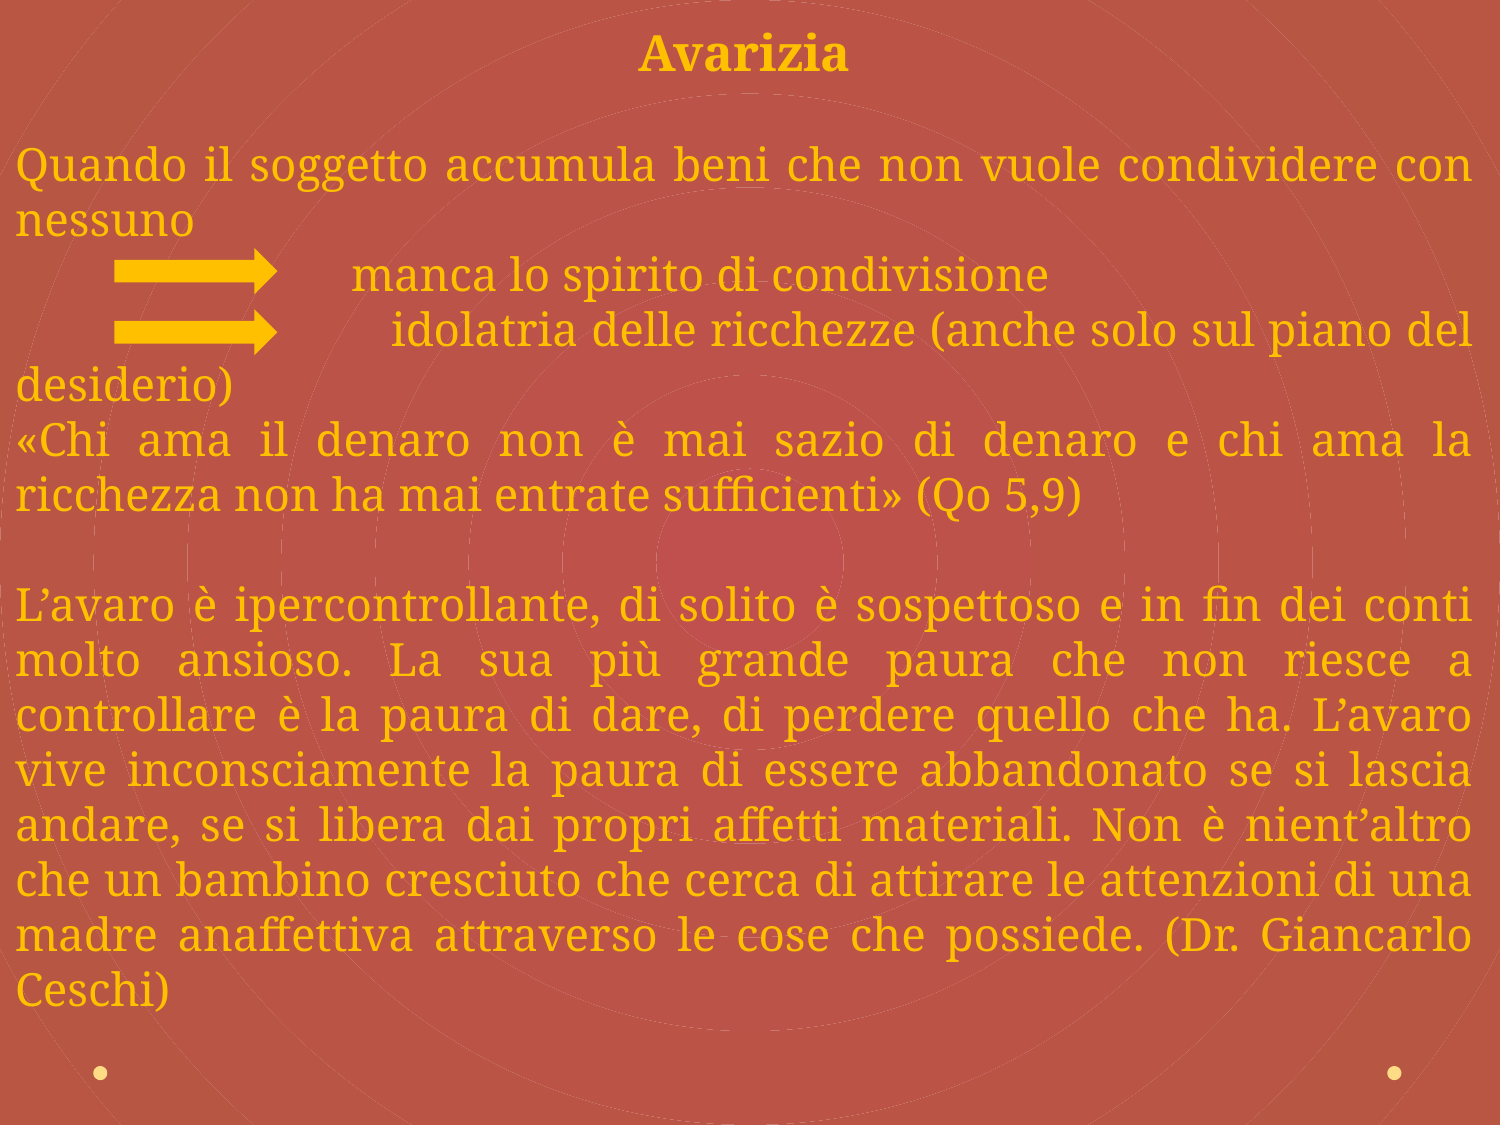

Avarizia
Quando il soggetto accumula beni che non vuole condividere con nessuno
 manca lo spirito di condivisione
 idolatria delle ricchezze (anche solo sul piano del desiderio)
«Chi ama il denaro non è mai sazio di denaro e chi ama la ricchezza non ha mai entrate sufficienti» (Qo 5,9)
L’avaro è ipercontrollante, di solito è sospettoso e in fin dei conti molto ansioso. La sua più grande paura che non riesce a controllare è la paura di dare, di perdere quello che ha. L’avaro vive inconsciamente la paura di essere abbandonato se si lascia andare, se si libera dai propri affetti materiali. Non è nient’altro che un bambino cresciuto che cerca di attirare le attenzioni di una madre anaffettiva attraverso le cose che possiede. (Dr. Giancarlo Ceschi)